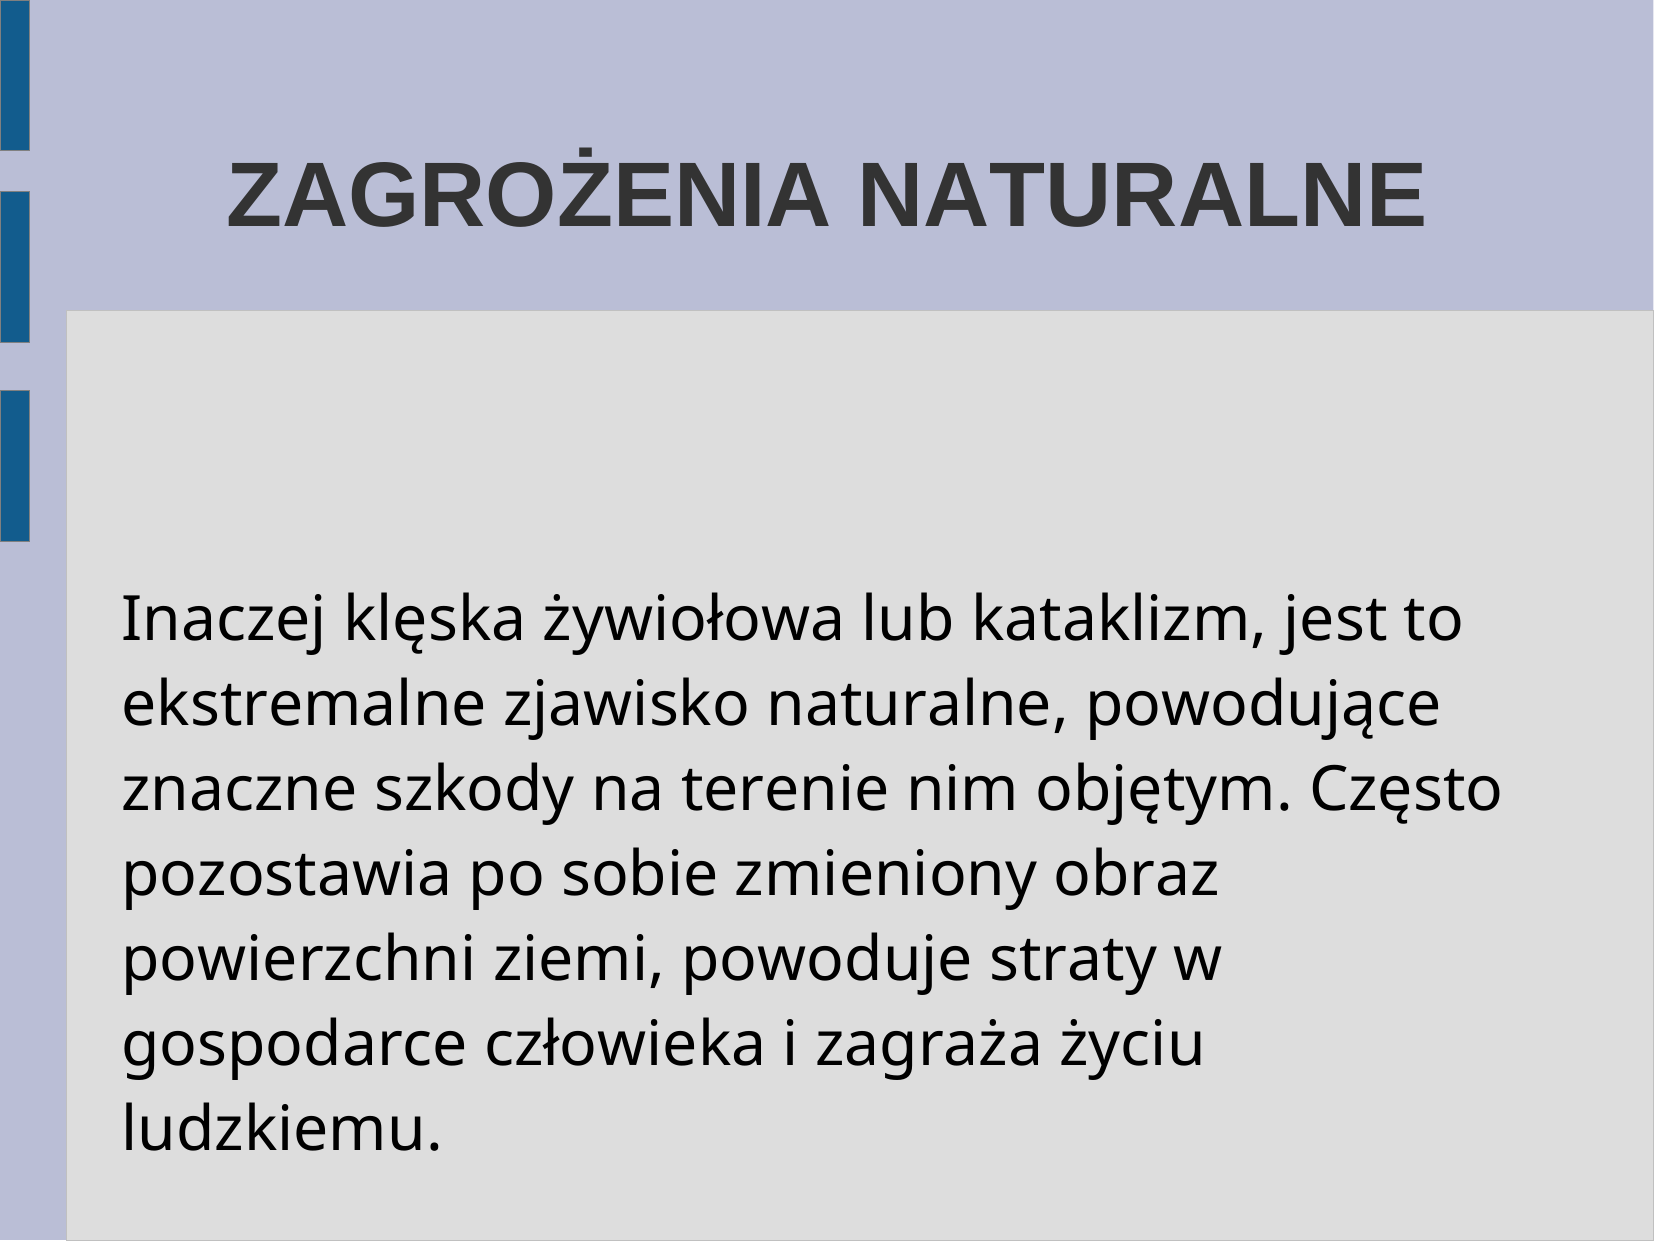

# ZAGROŻENIA NATURALNE
Inaczej klęska żywiołowa lub kataklizm, jest to ekstremalne zjawisko naturalne, powodujące znaczne szkody na terenie nim objętym. Często pozostawia po sobie zmieniony obraz powierzchni ziemi, powoduje straty w gospodarce człowieka i zagraża życiu ludzkiemu.